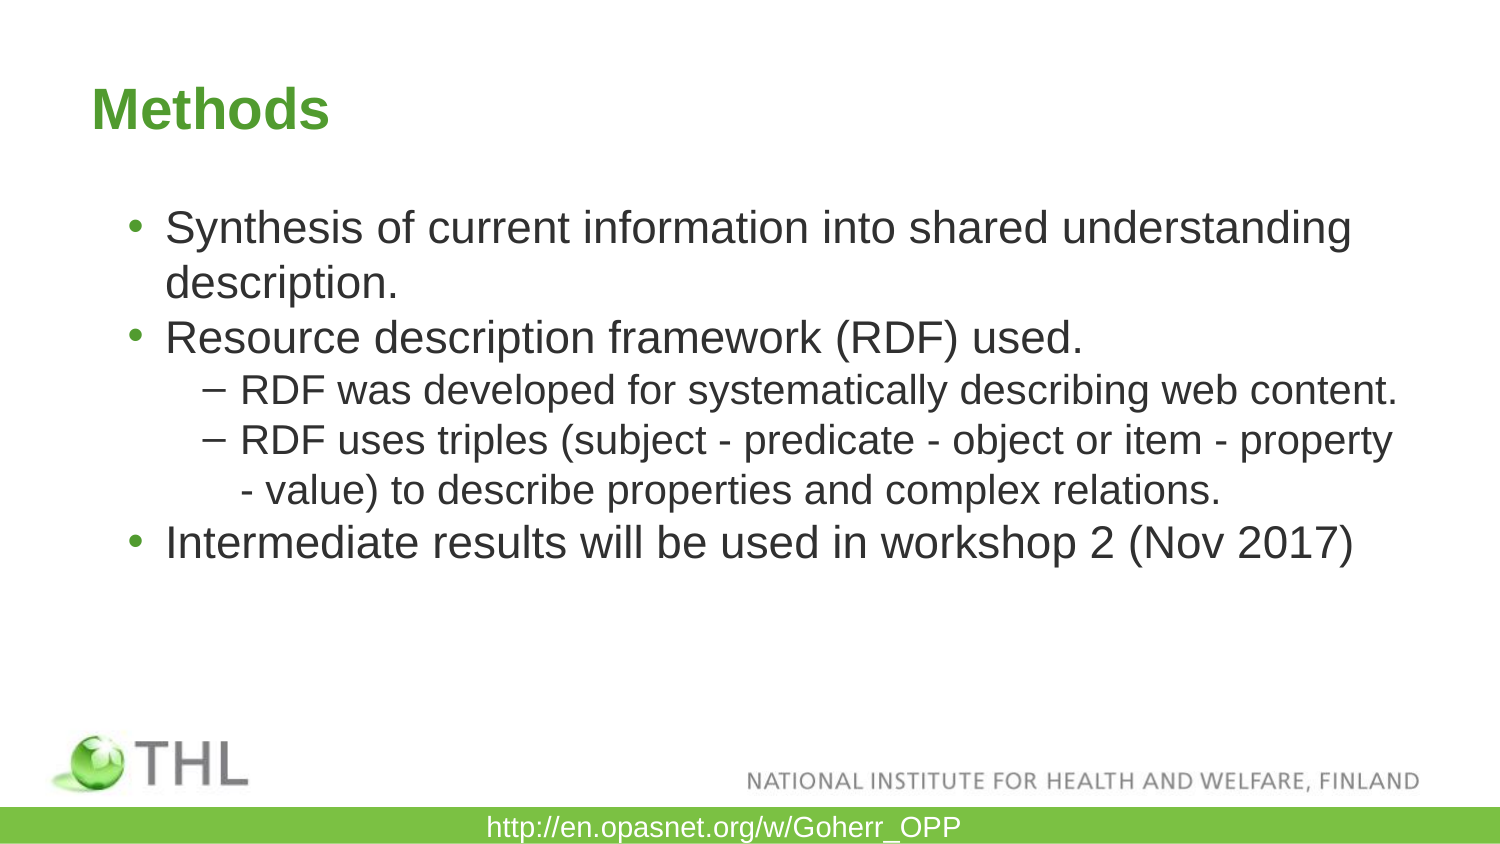

# Methods
Synthesis of current information into shared understanding description.
Resource description framework (RDF) used.
RDF was developed for systematically describing web content.
RDF uses triples (subject - predicate - object or item - property - value) to describe properties and complex relations.
Intermediate results will be used in workshop 2 (Nov 2017)